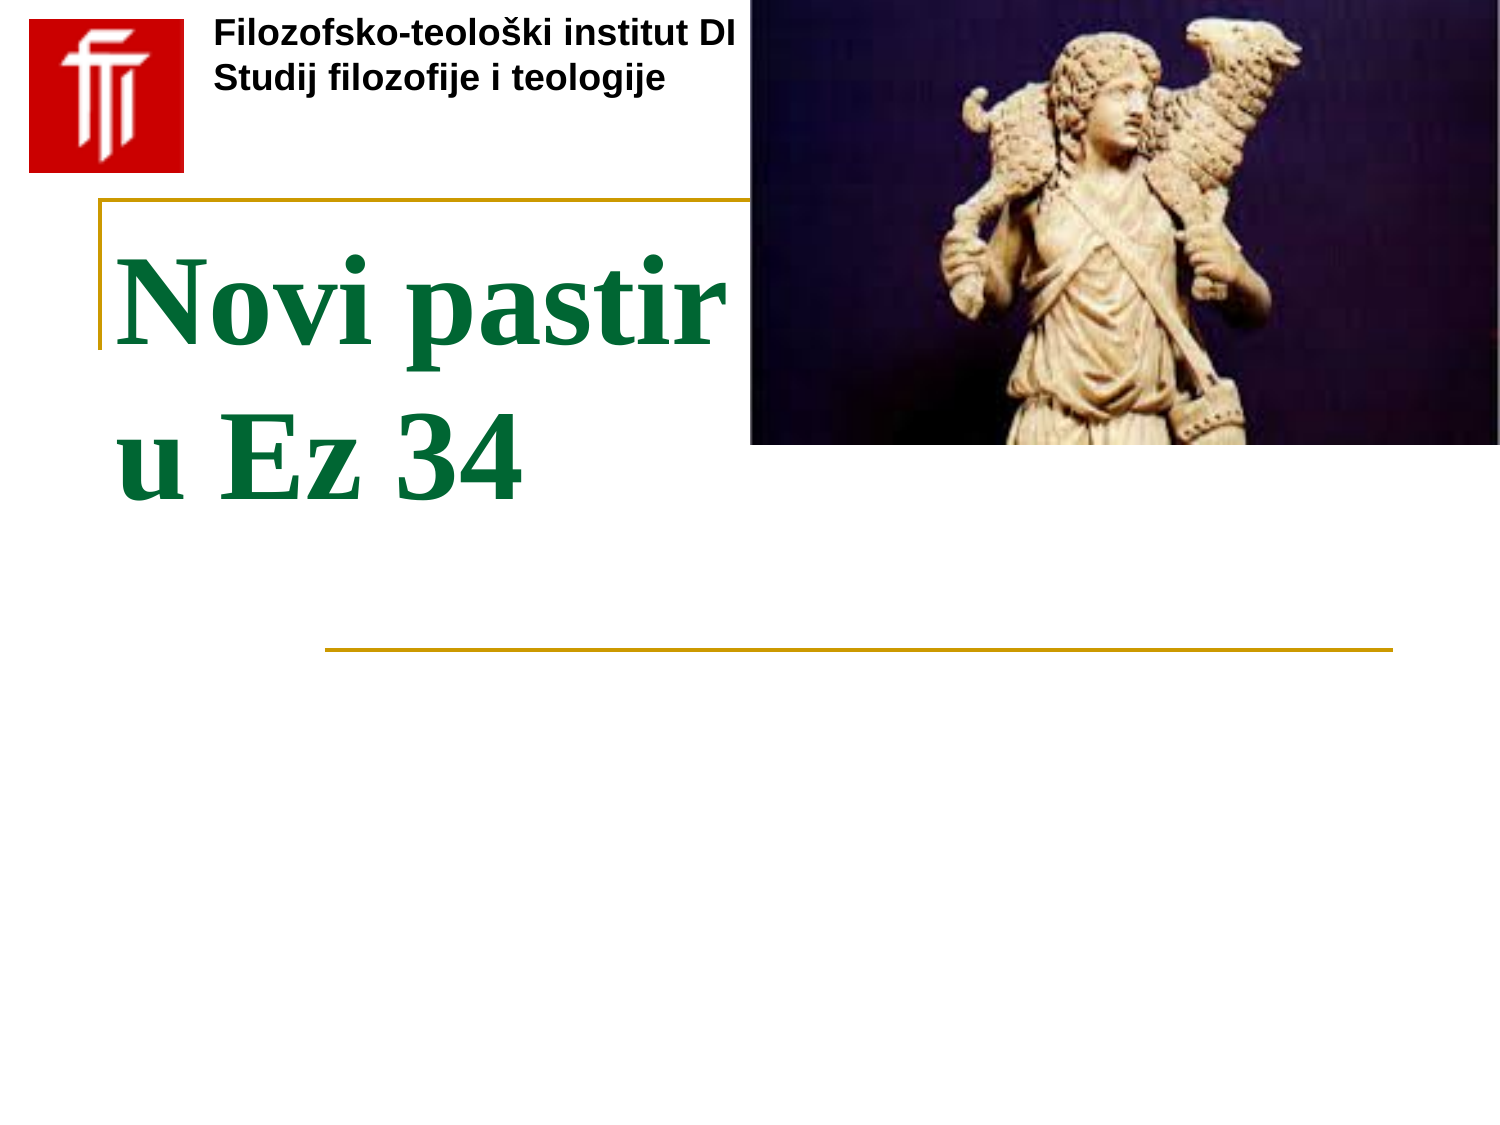

Filozofsko-teološki institut DI
Studij filozofije i teologije
# Novi pastir u Ez 34